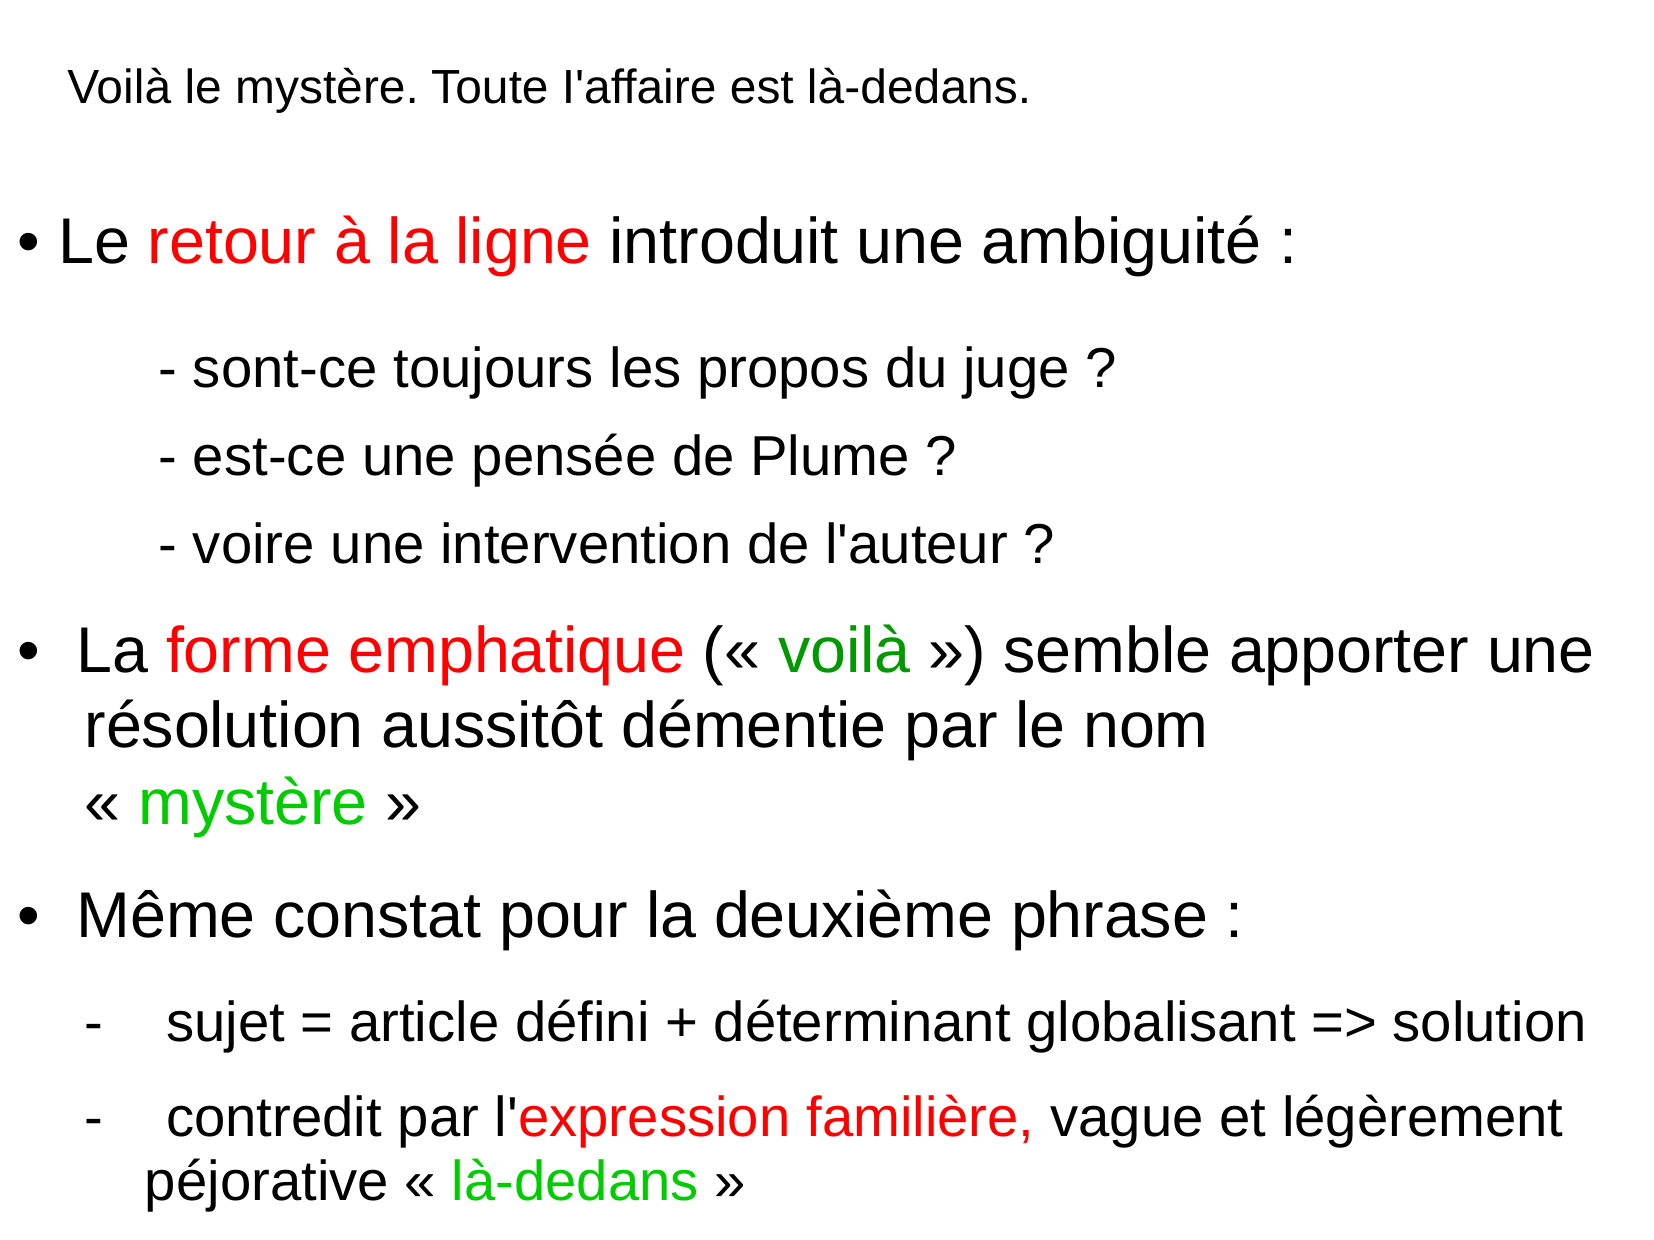

Voilà le mystère. Toute I'affaire est là-dedans.
• Le retour à la ligne introduit une ambiguité :
	- sont-ce toujours les propos du juge ?
	- est-ce une pensée de Plume ?
	- voire une intervention de l'auteur ?
• La forme emphatique (« voilà ») semble apporter une résolution aussitôt démentie par le nom
« mystère »
• Même constat pour la deuxième phrase :
- sujet = article défini + déterminant globalisant => solution
- contredit par l'expression familière, vague et légèrement péjorative « là-dedans »